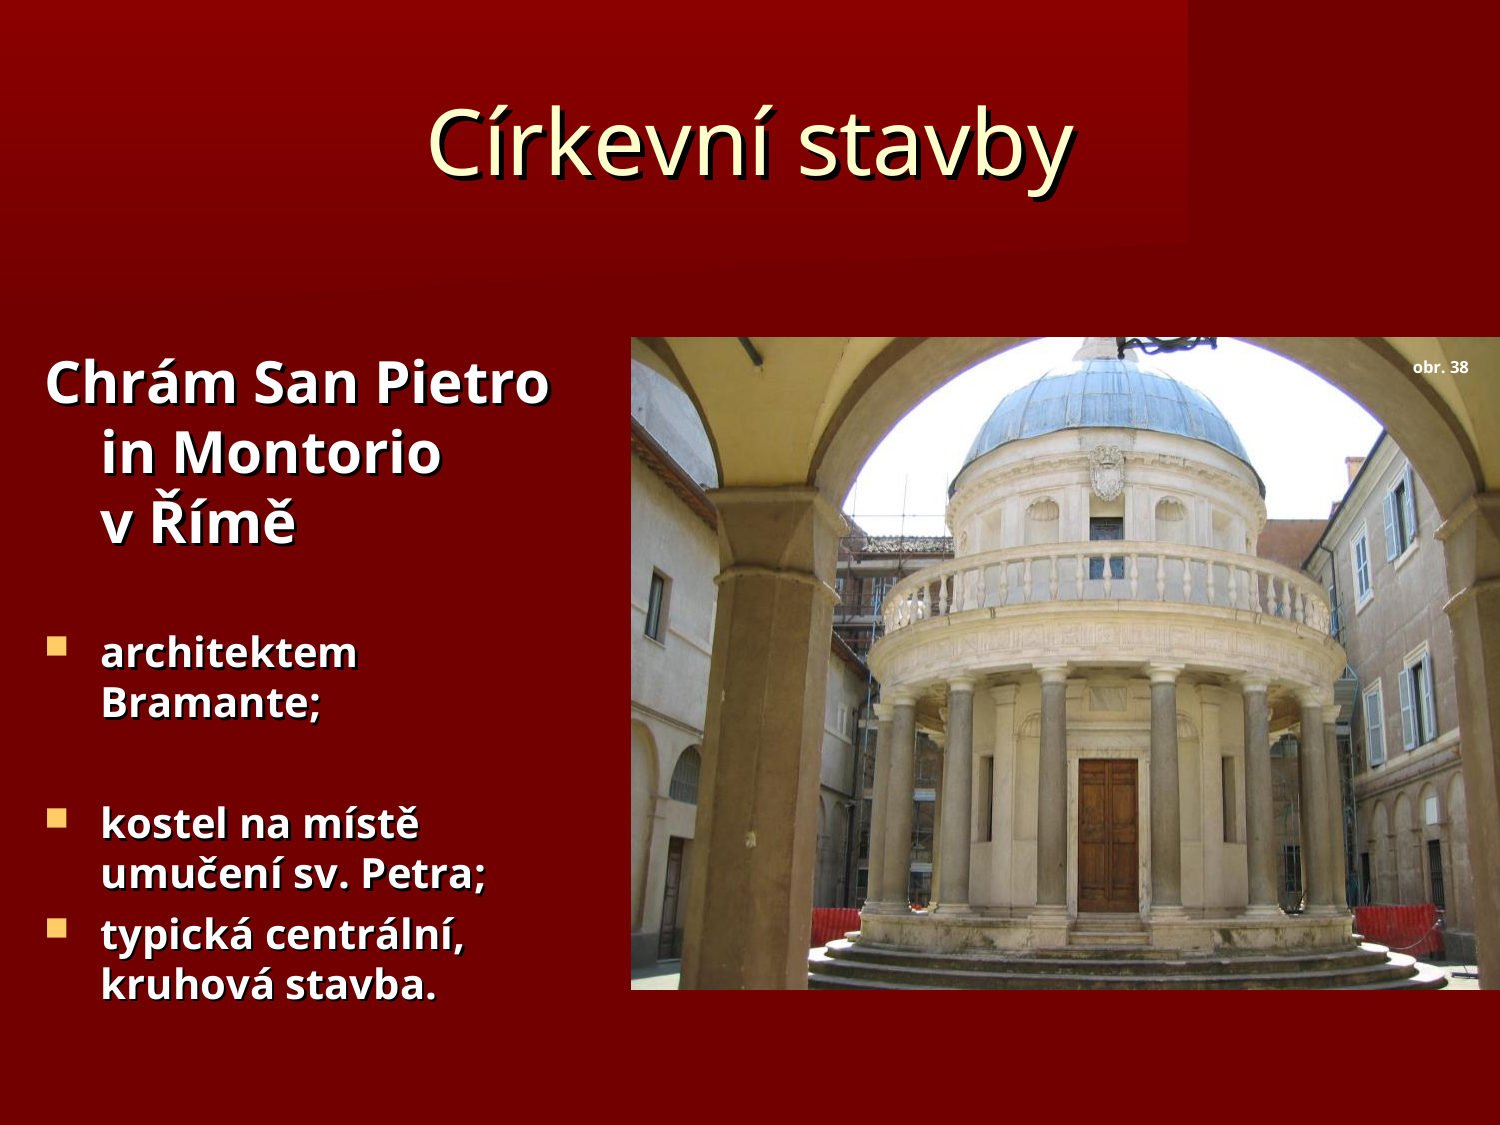

# Církevní stavby
Chrám San Pietro in Montorio v Římě
architektem Bramante;
kostel na místě umučení sv. Petra;
typická centrální, kruhová stavba.
obr. 38